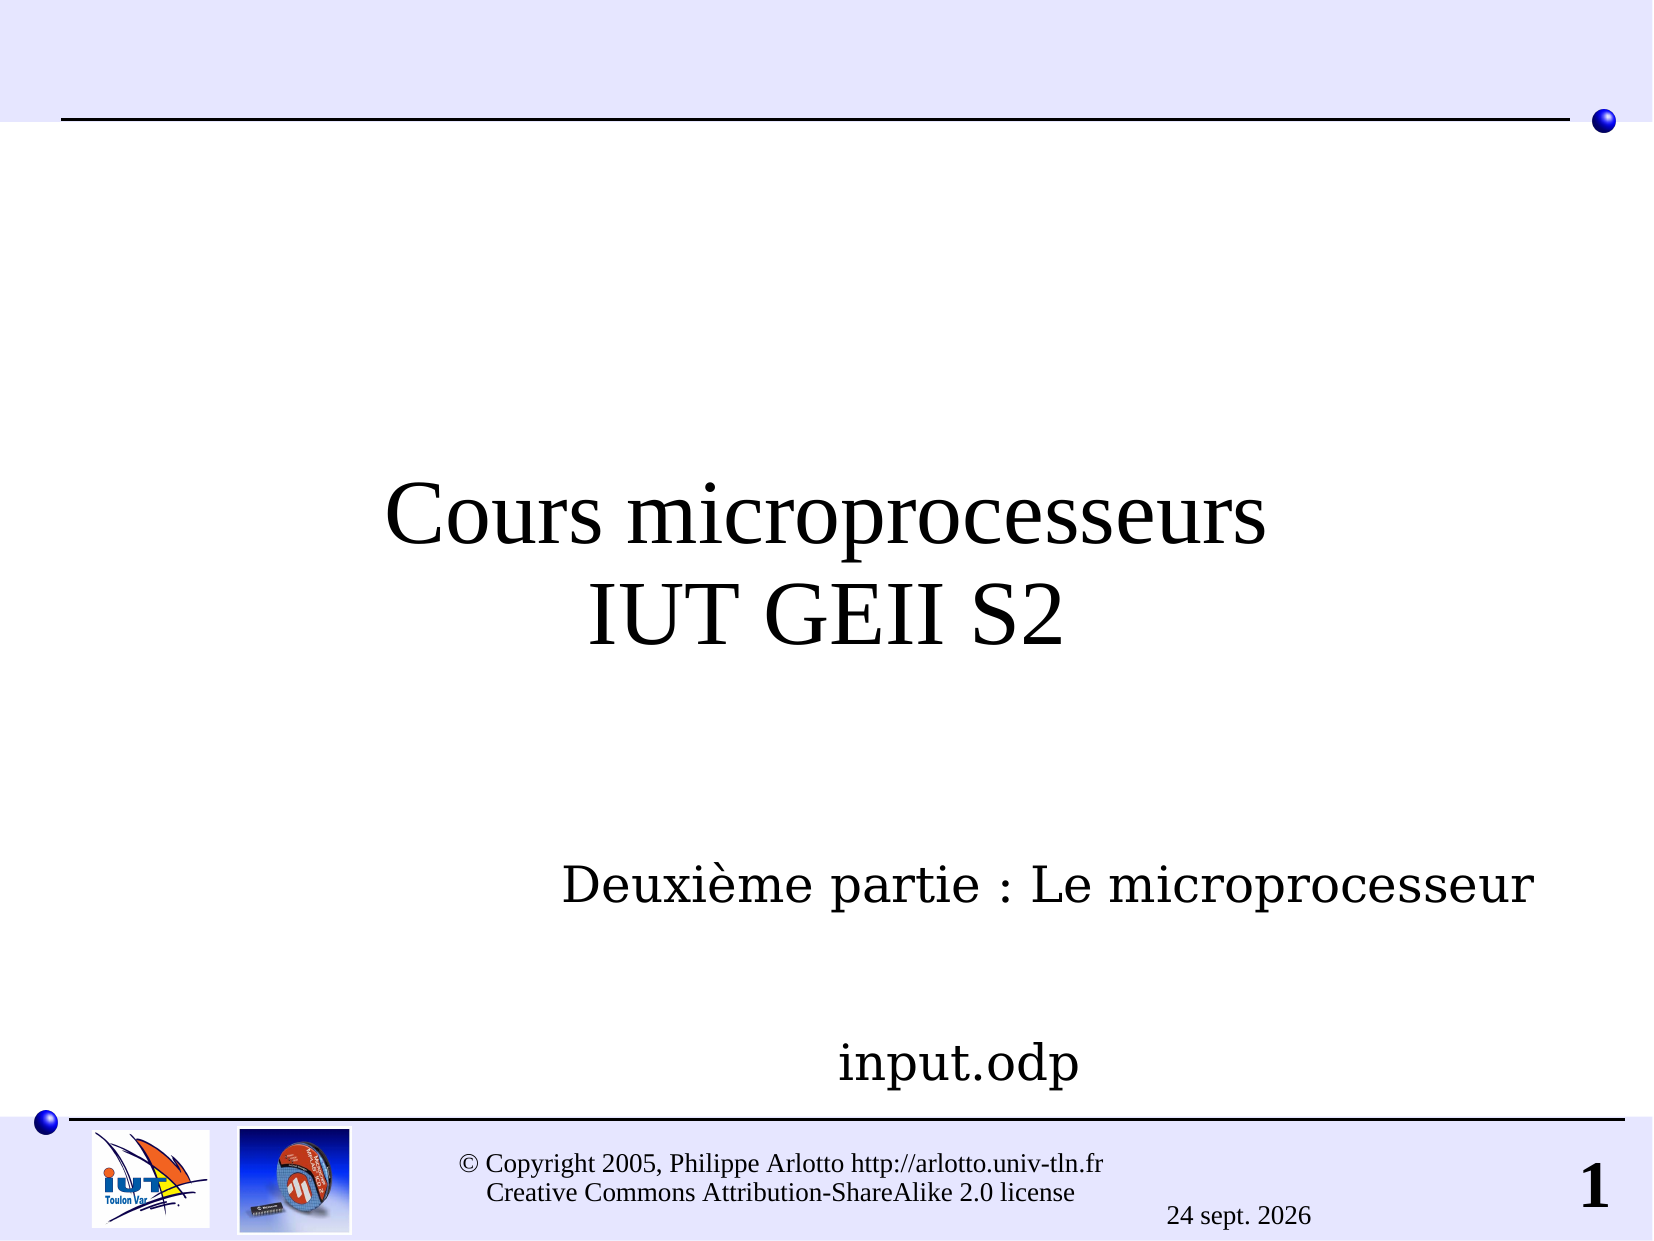

#
Cours microprocesseurs
IUT GEII S2
Deuxième partie : Le microprocesseur
input.odp